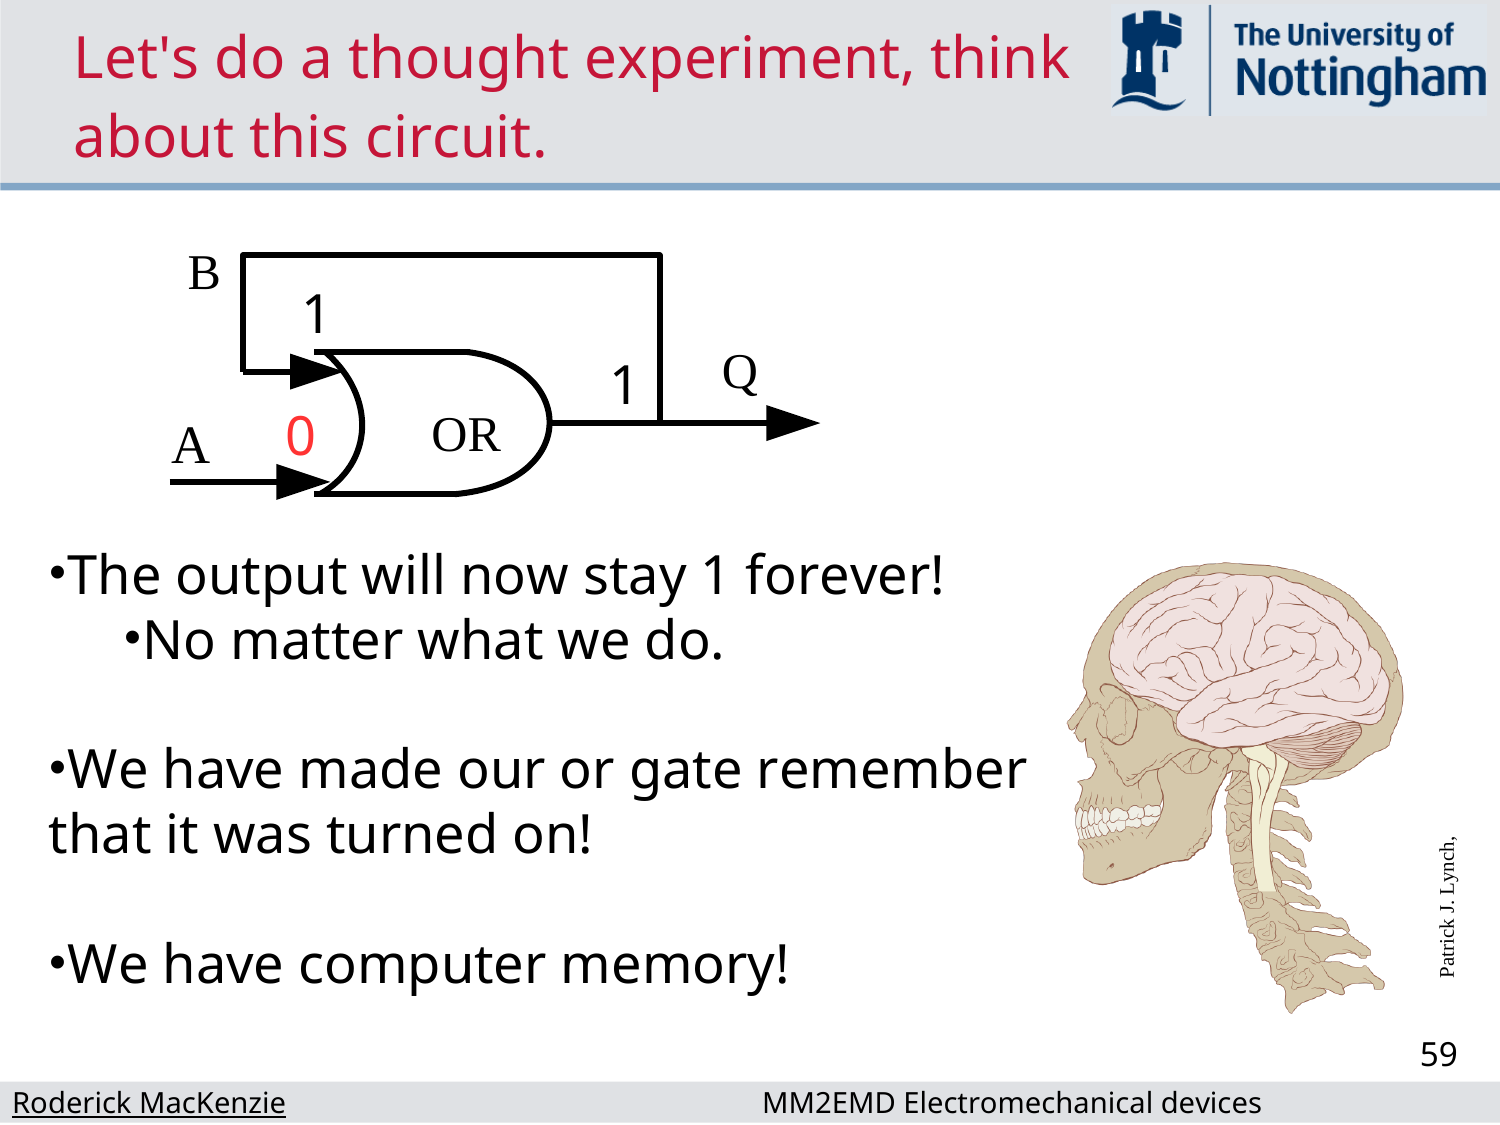

# Let's do a thought experiment, think about this circuit.
B
1
Q
1
0
OR
A
The output will now stay 1 forever!
No matter what we do.
We have made our or gate remember that it was turned on!
We have computer memory!
Patrick J. Lynch,